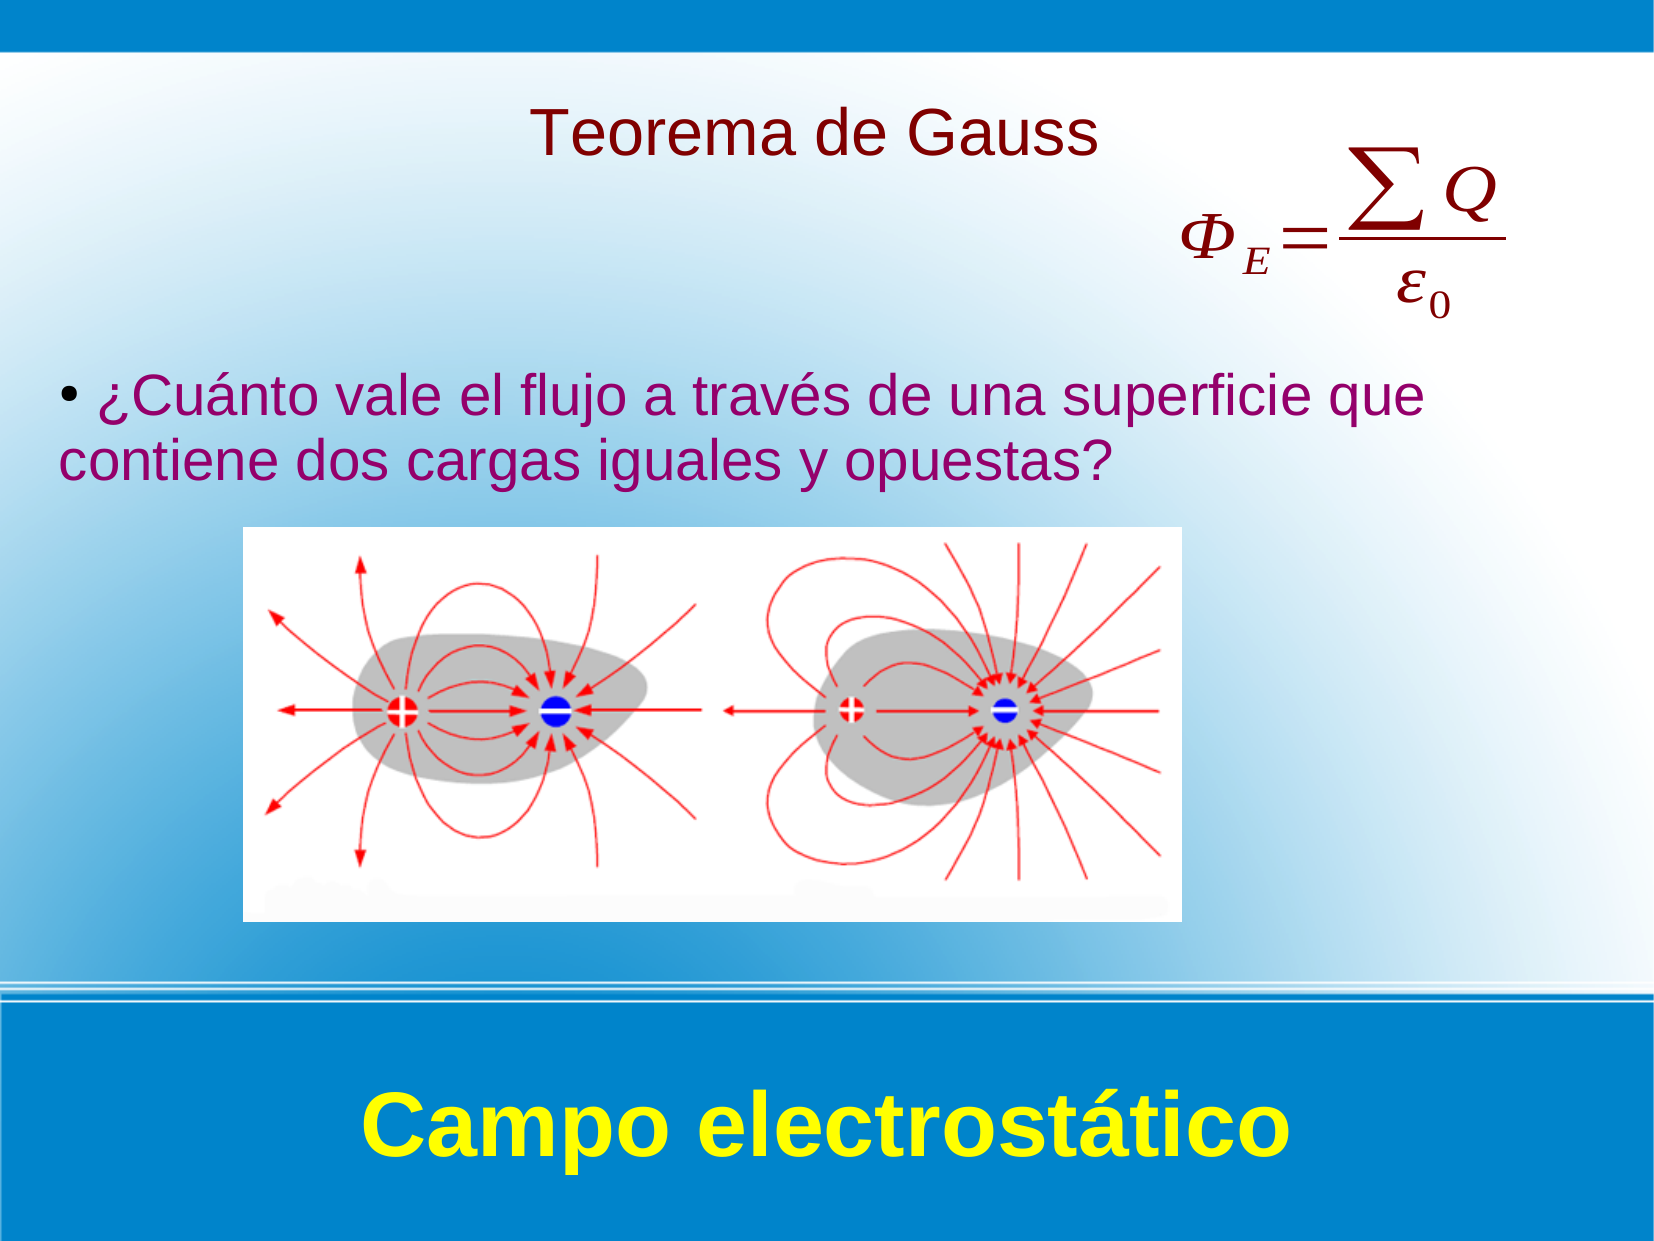

Teorema de Gauss
 ¿Cuánto vale el flujo a través de una superficie que contiene dos cargas iguales y opuestas?
# Campo electrostático